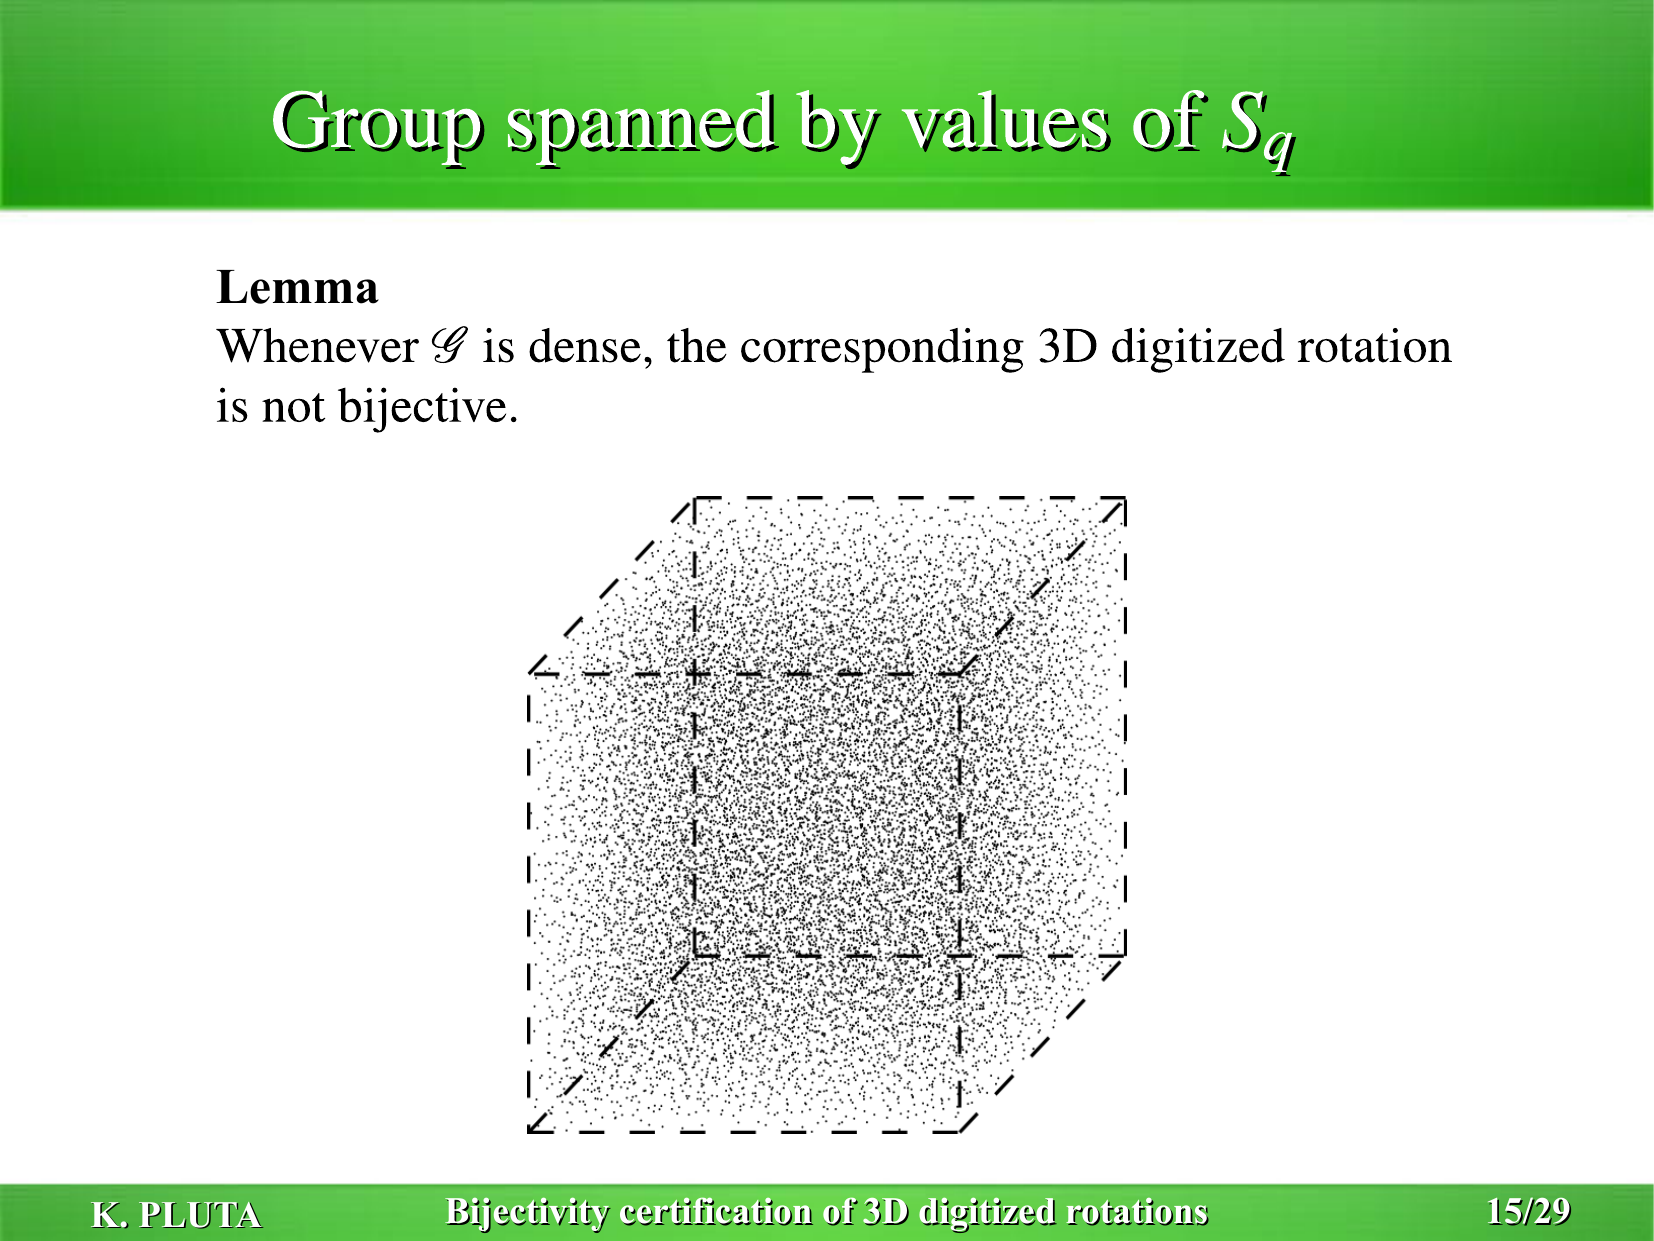

Lemma
Bijectivity certification of 3D digitized rotations
15